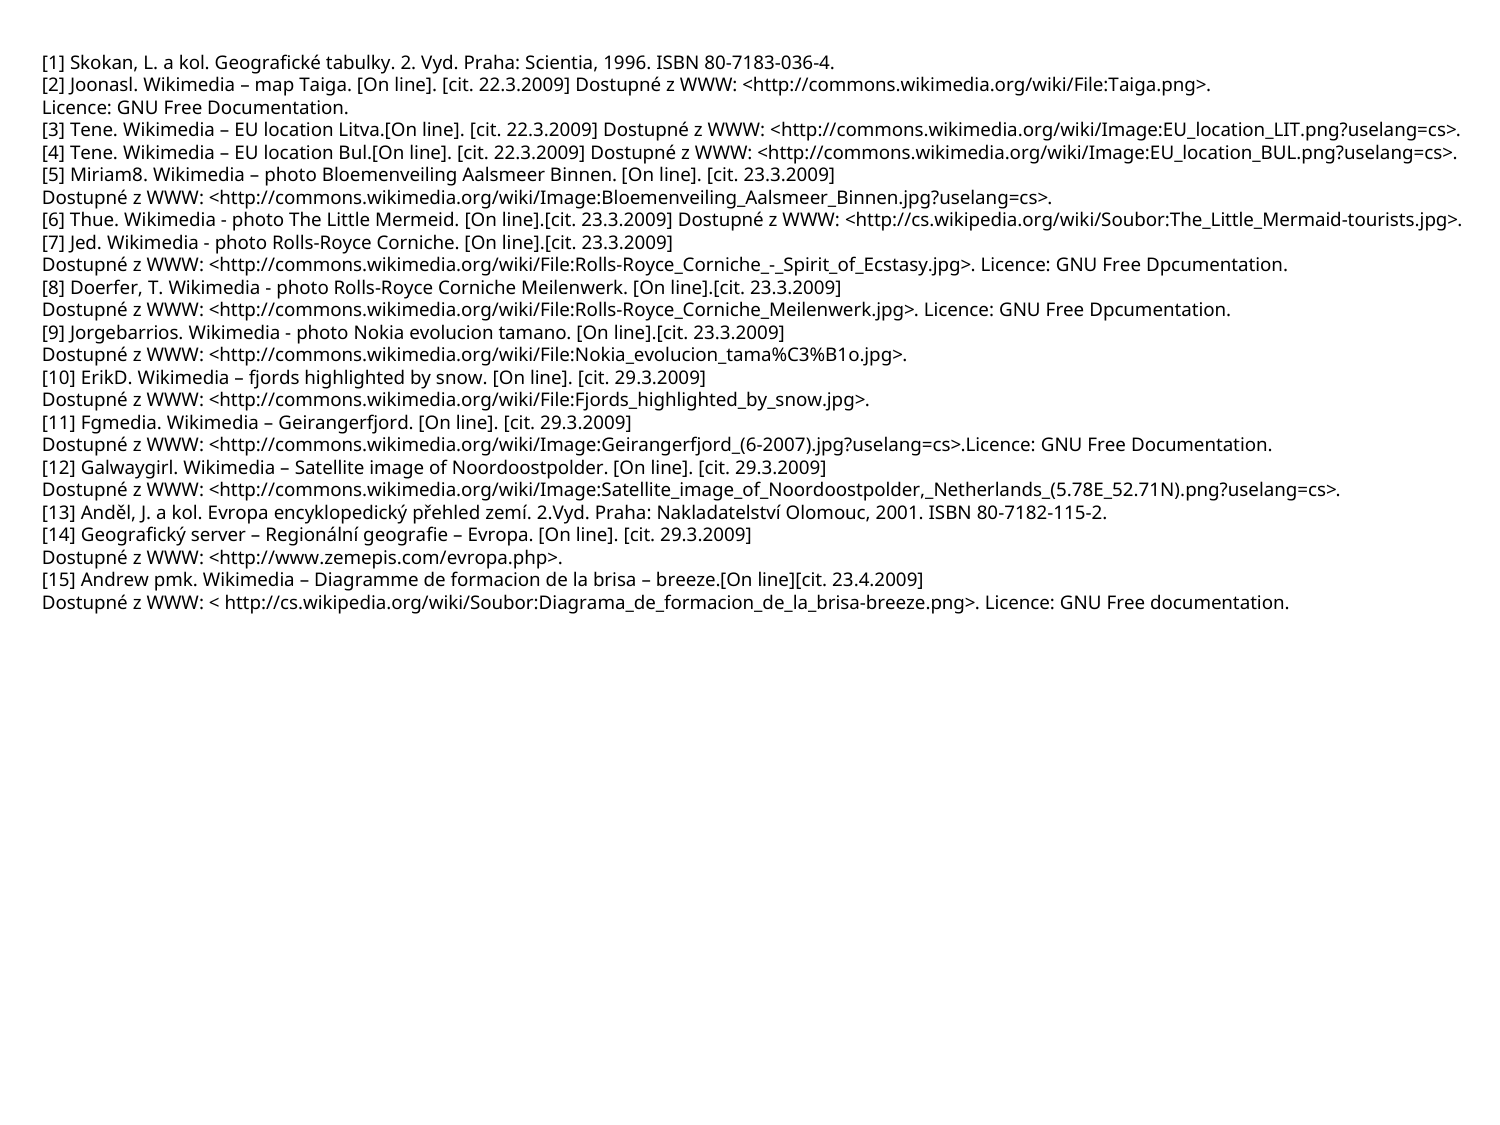

[1] Skokan, L. a kol. Geografické tabulky. 2. Vyd. Praha: Scientia, 1996. ISBN 80-7183-036-4.
[2] Joonasl. Wikimedia – map Taiga. [On line]. [cit. 22.3.2009] Dostupné z WWW: <http://commons.wikimedia.org/wiki/File:Taiga.png>.
Licence: GNU Free Documentation.
[3] Tene. Wikimedia – EU location Litva.[On line]. [cit. 22.3.2009] Dostupné z WWW: <http://commons.wikimedia.org/wiki/Image:EU_location_LIT.png?uselang=cs>.
[4] Tene. Wikimedia – EU location Bul.[On line]. [cit. 22.3.2009] Dostupné z WWW: <http://commons.wikimedia.org/wiki/Image:EU_location_BUL.png?uselang=cs>.
[5] Miriam8. Wikimedia – photo Bloemenveiling Aalsmeer Binnen. [On line]. [cit. 23.3.2009]
Dostupné z WWW: <http://commons.wikimedia.org/wiki/Image:Bloemenveiling_Aalsmeer_Binnen.jpg?uselang=cs>.
[6] Thue. Wikimedia - photo The Little Mermeid. [On line].[cit. 23.3.2009] Dostupné z WWW: <http://cs.wikipedia.org/wiki/Soubor:The_Little_Mermaid-tourists.jpg>.
[7] Jed. Wikimedia - photo Rolls-Royce Corniche. [On line].[cit. 23.3.2009]
Dostupné z WWW: <http://commons.wikimedia.org/wiki/File:Rolls-Royce_Corniche_-_Spirit_of_Ecstasy.jpg>. Licence: GNU Free Dpcumentation.
[8] Doerfer, T. Wikimedia - photo Rolls-Royce Corniche Meilenwerk. [On line].[cit. 23.3.2009]
Dostupné z WWW: <http://commons.wikimedia.org/wiki/File:Rolls-Royce_Corniche_Meilenwerk.jpg>. Licence: GNU Free Dpcumentation.
[9] Jorgebarrios. Wikimedia - photo Nokia evolucion tamano. [On line].[cit. 23.3.2009]
Dostupné z WWW: <http://commons.wikimedia.org/wiki/File:Nokia_evolucion_tama%C3%B1o.jpg>.
[10] ErikD. Wikimedia – fjords highlighted by snow. [On line]. [cit. 29.3.2009]
Dostupné z WWW: <http://commons.wikimedia.org/wiki/File:Fjords_highlighted_by_snow.jpg>.
[11] Fgmedia. Wikimedia – Geirangerfjord. [On line]. [cit. 29.3.2009]
Dostupné z WWW: <http://commons.wikimedia.org/wiki/Image:Geirangerfjord_(6-2007).jpg?uselang=cs>.Licence: GNU Free Documentation.
[12] Galwaygirl. Wikimedia – Satellite image of Noordoostpolder. [On line]. [cit. 29.3.2009]
Dostupné z WWW: <http://commons.wikimedia.org/wiki/Image:Satellite_image_of_Noordoostpolder,_Netherlands_(5.78E_52.71N).png?uselang=cs>.
[13] Anděl, J. a kol. Evropa encyklopedický přehled zemí. 2.Vyd. Praha: Nakladatelství Olomouc, 2001. ISBN 80-7182-115-2.
[14] Geografický server – Regionální geografie – Evropa. [On line]. [cit. 29.3.2009]
Dostupné z WWW: <http://www.zemepis.com/evropa.php>.
[15] Andrew pmk. Wikimedia – Diagramme de formacion de la brisa – breeze.[On line][cit. 23.4.2009]
Dostupné z WWW: < http://cs.wikipedia.org/wiki/Soubor:Diagrama_de_formacion_de_la_brisa-breeze.png>. Licence: GNU Free documentation.